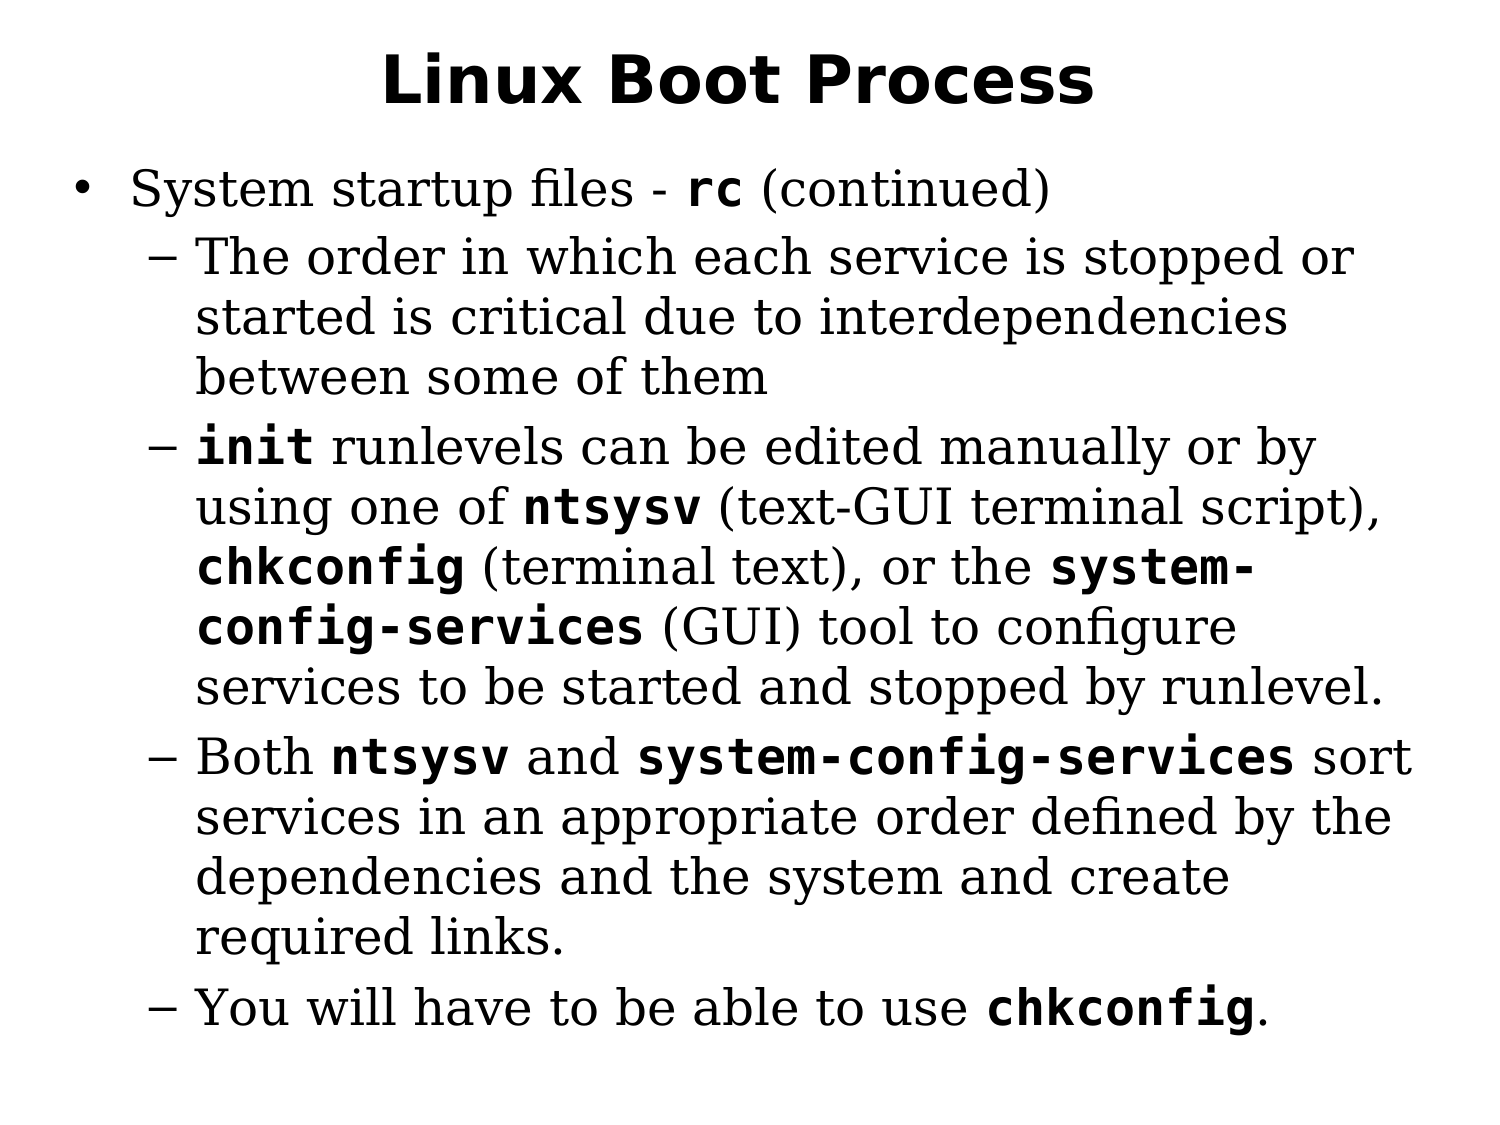

# Linux Boot Process
System startup files - rc (continued)
The order in which each service is stopped or started is critical due to interdependencies between some of them
init runlevels can be edited manually or by using one of ntsysv (text-GUI terminal script), chkconfig (terminal text), or the system-config-services (GUI) tool to configure services to be started and stopped by runlevel.
Both ntsysv and system-config-services sort services in an appropriate order defined by the dependencies and the system and create required links.
You will have to be able to use chkconfig.